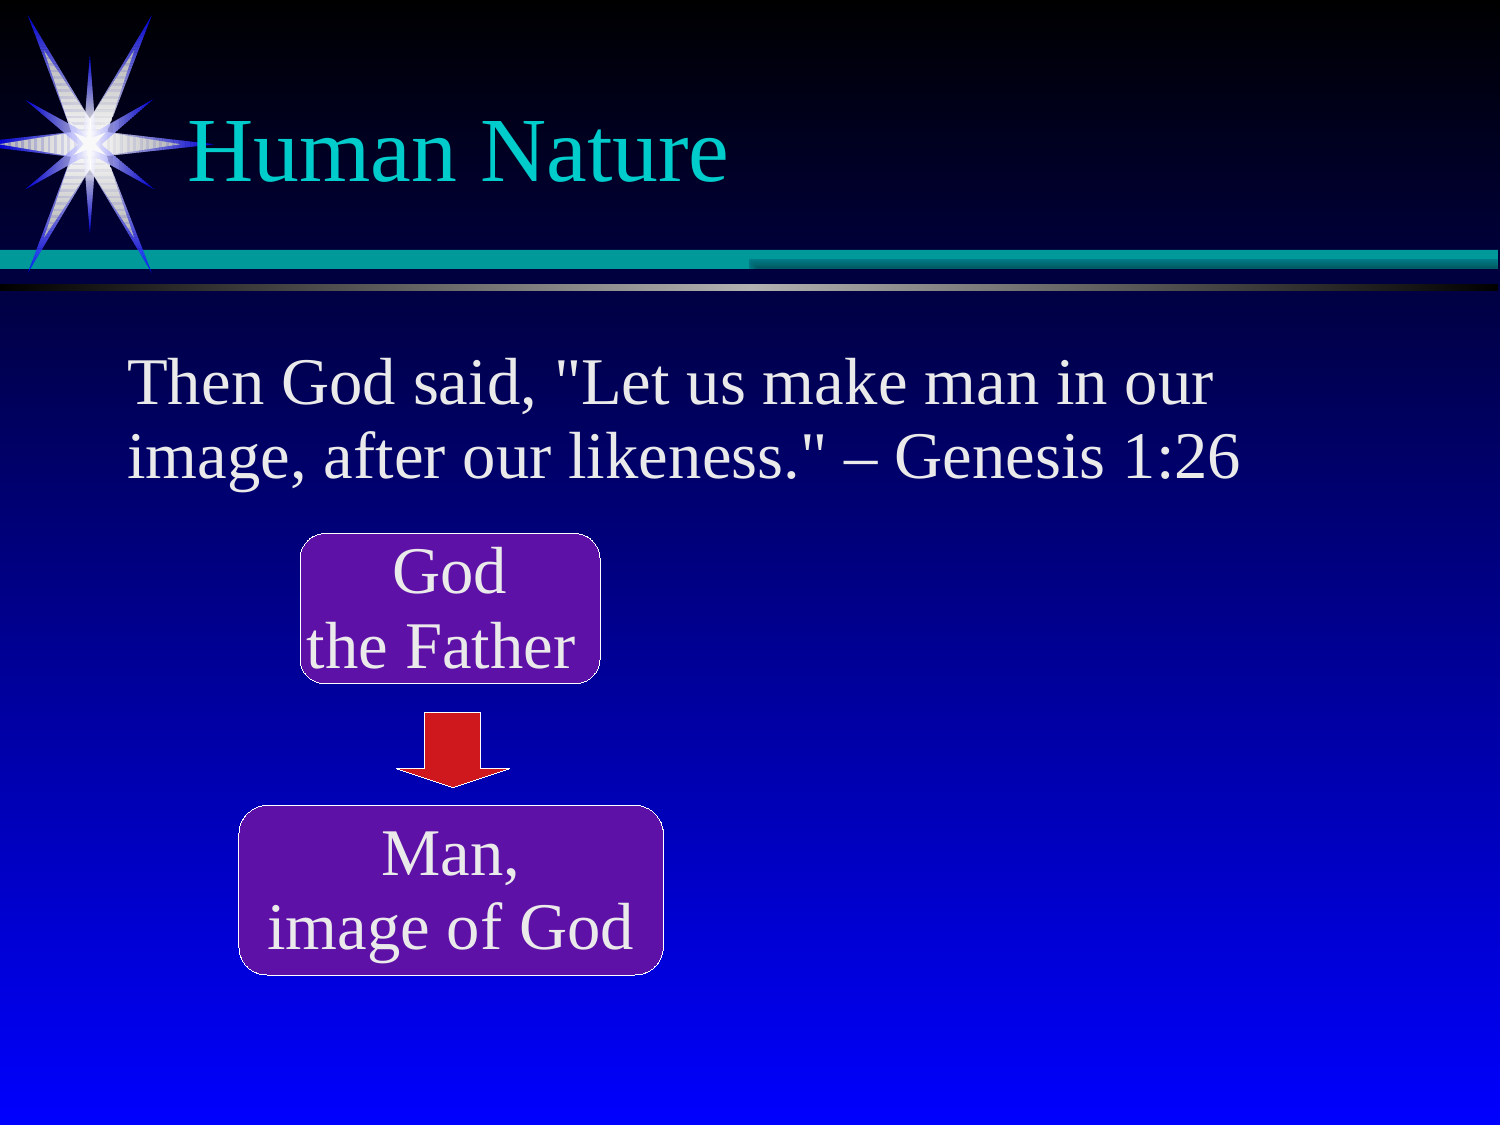

# Human Nature
Then God said, "Let us make man in our image, after our likeness." – Genesis 1:26
God
the Father
Man,
image of God